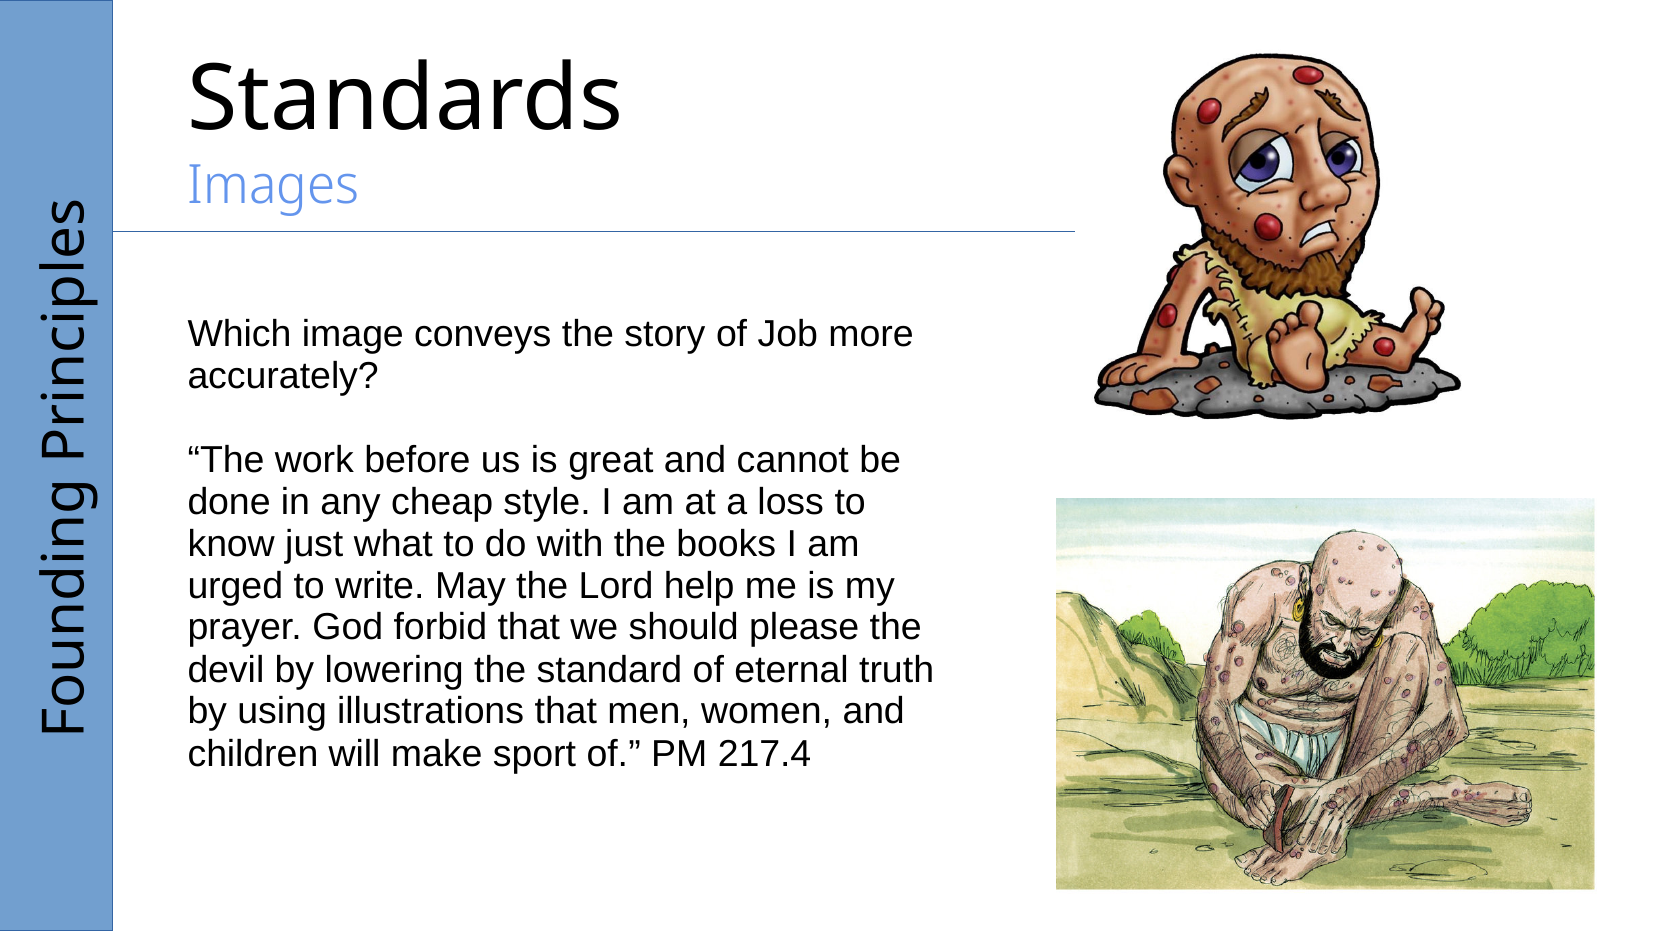

# Standards
Images
Which image conveys the story of Job more accurately?
“The work before us is great and cannot be done in any cheap style. I am at a loss to know just what to do with the books I am urged to write. May the Lord help me is my prayer. God forbid that we should please the devil by lowering the standard of eternal truth by using illustrations that men, women, and children will make sport of.” PM 217.4
Founding Principles